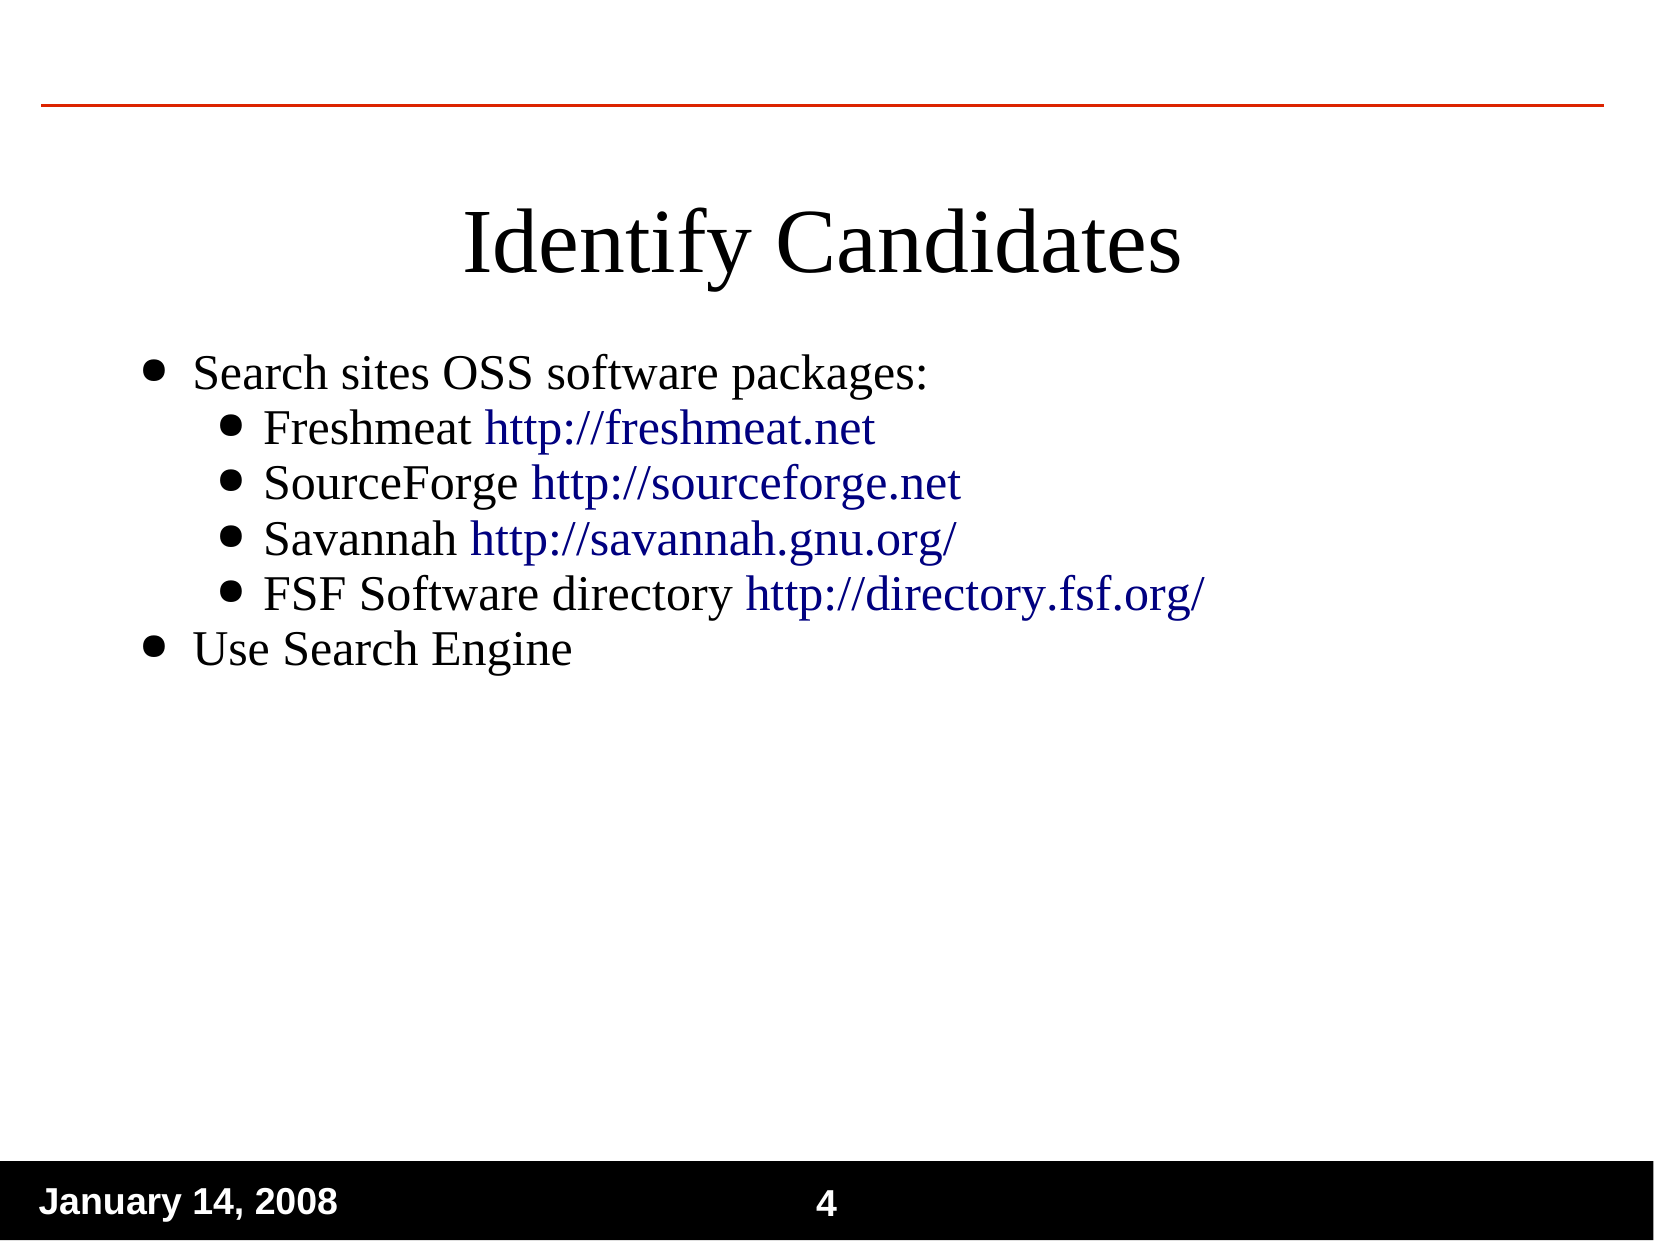

# Identify Candidates
Search sites OSS software packages:
Freshmeat http://freshmeat.net
SourceForge http://sourceforge.net
Savannah http://savannah.gnu.org/
FSF Software directory http://directory.fsf.org/
Use Search Engine